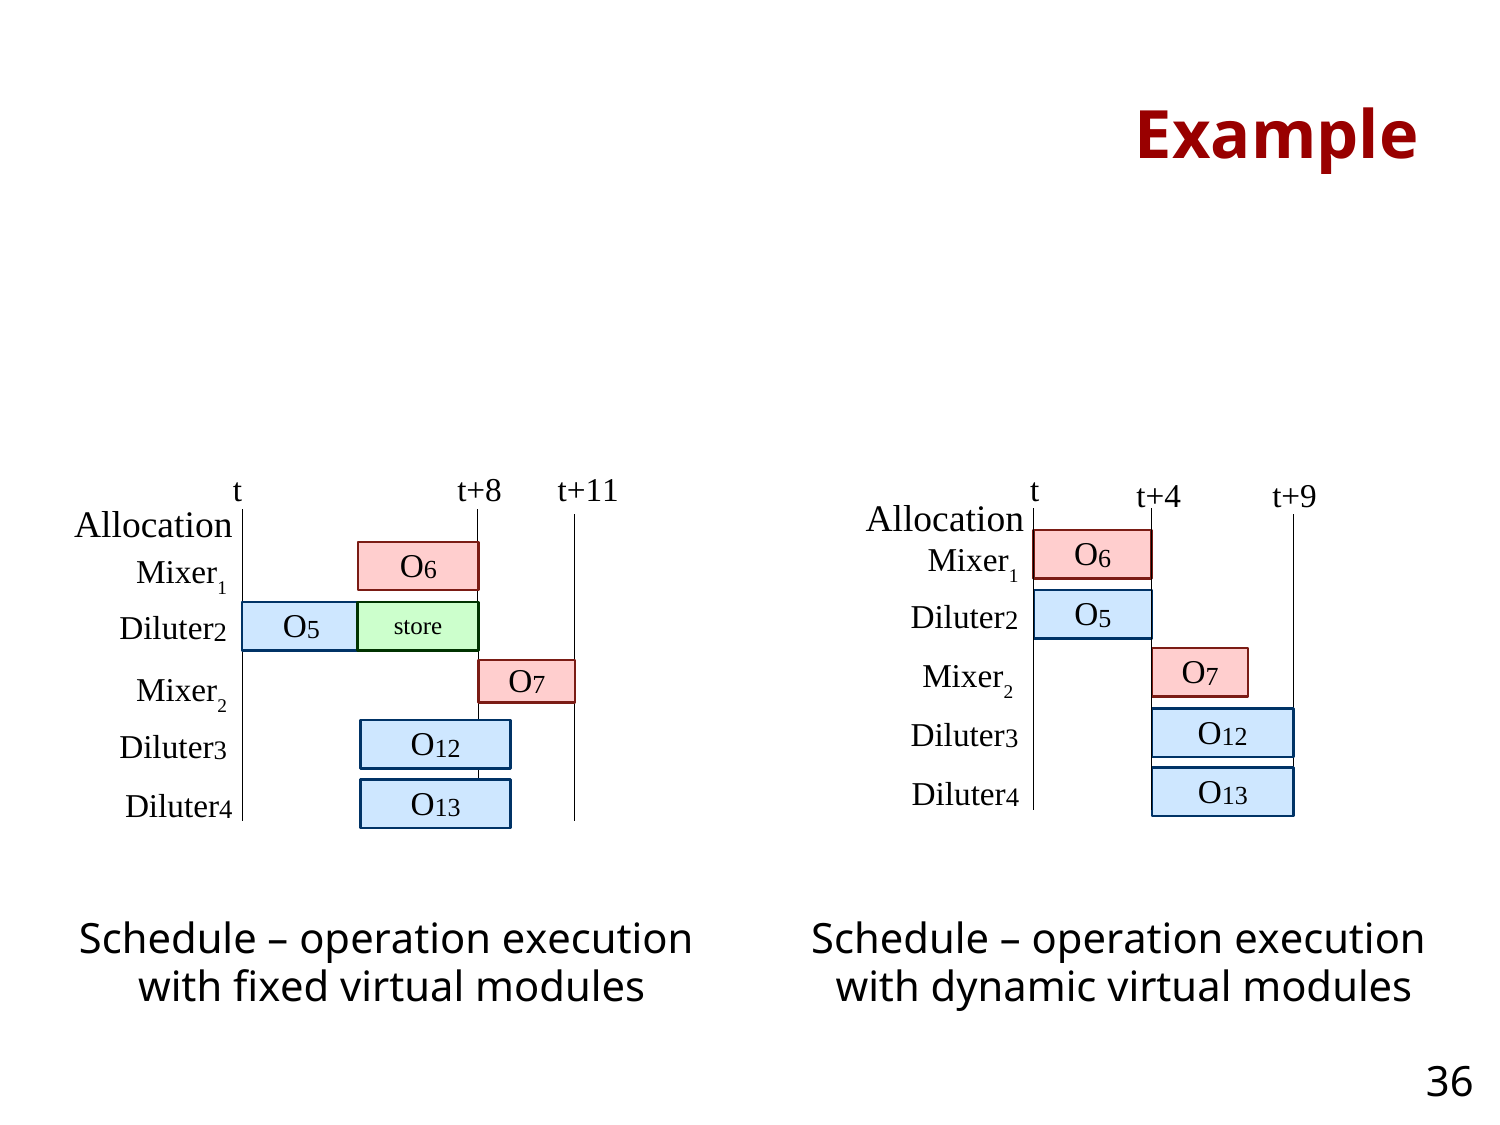

# Example
t
t
t+8
t+11
Allocation
O6
Mixer1
store
Diluter2
O5
O7
Mixer2
Diluter3
O12
O13
Diluter4
t+9
t+4
Allocation
O6
Mixer1
Diluter2
O5
Mixer2
O7
Diluter3
O12
O13
Diluter4
Schedule – operation execution
with dynamic virtual modules
Schedule – operation execution
with fixed virtual modules